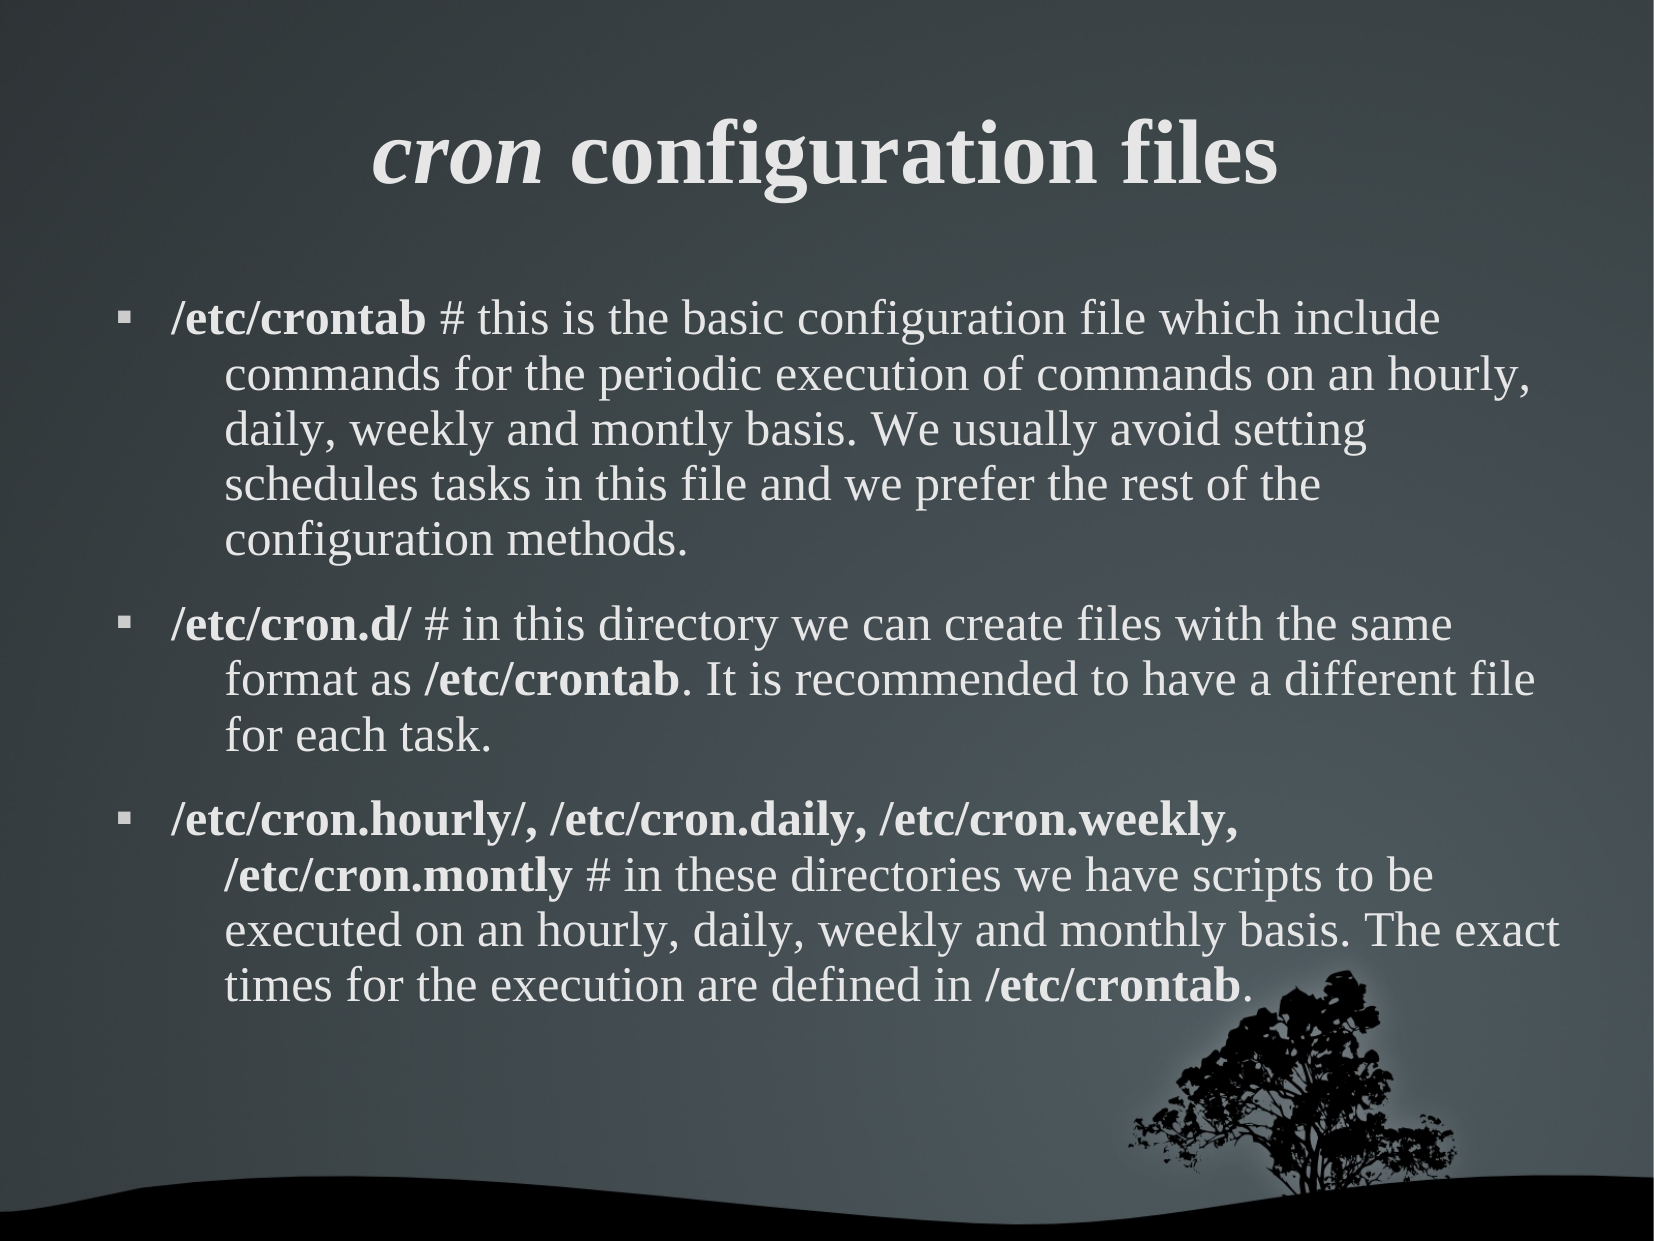

# cron configuration files
/etc/crontab # this is the basic configuration file which include commands for the periodic execution of commands on an hourly, daily, weekly and montly basis. We usually avoid setting schedules tasks in this file and we prefer the rest of the configuration methods.
/etc/cron.d/ # in this directory we can create files with the same format as /etc/crontab. It is recommended to have a different file for each task.
/etc/cron.hourly/, /etc/cron.daily, /etc/cron.weekly, /etc/cron.montly # in these directories we have scripts to be executed on an hourly, daily, weekly and monthly basis. The exact times for the execution are defined in /etc/crontab.